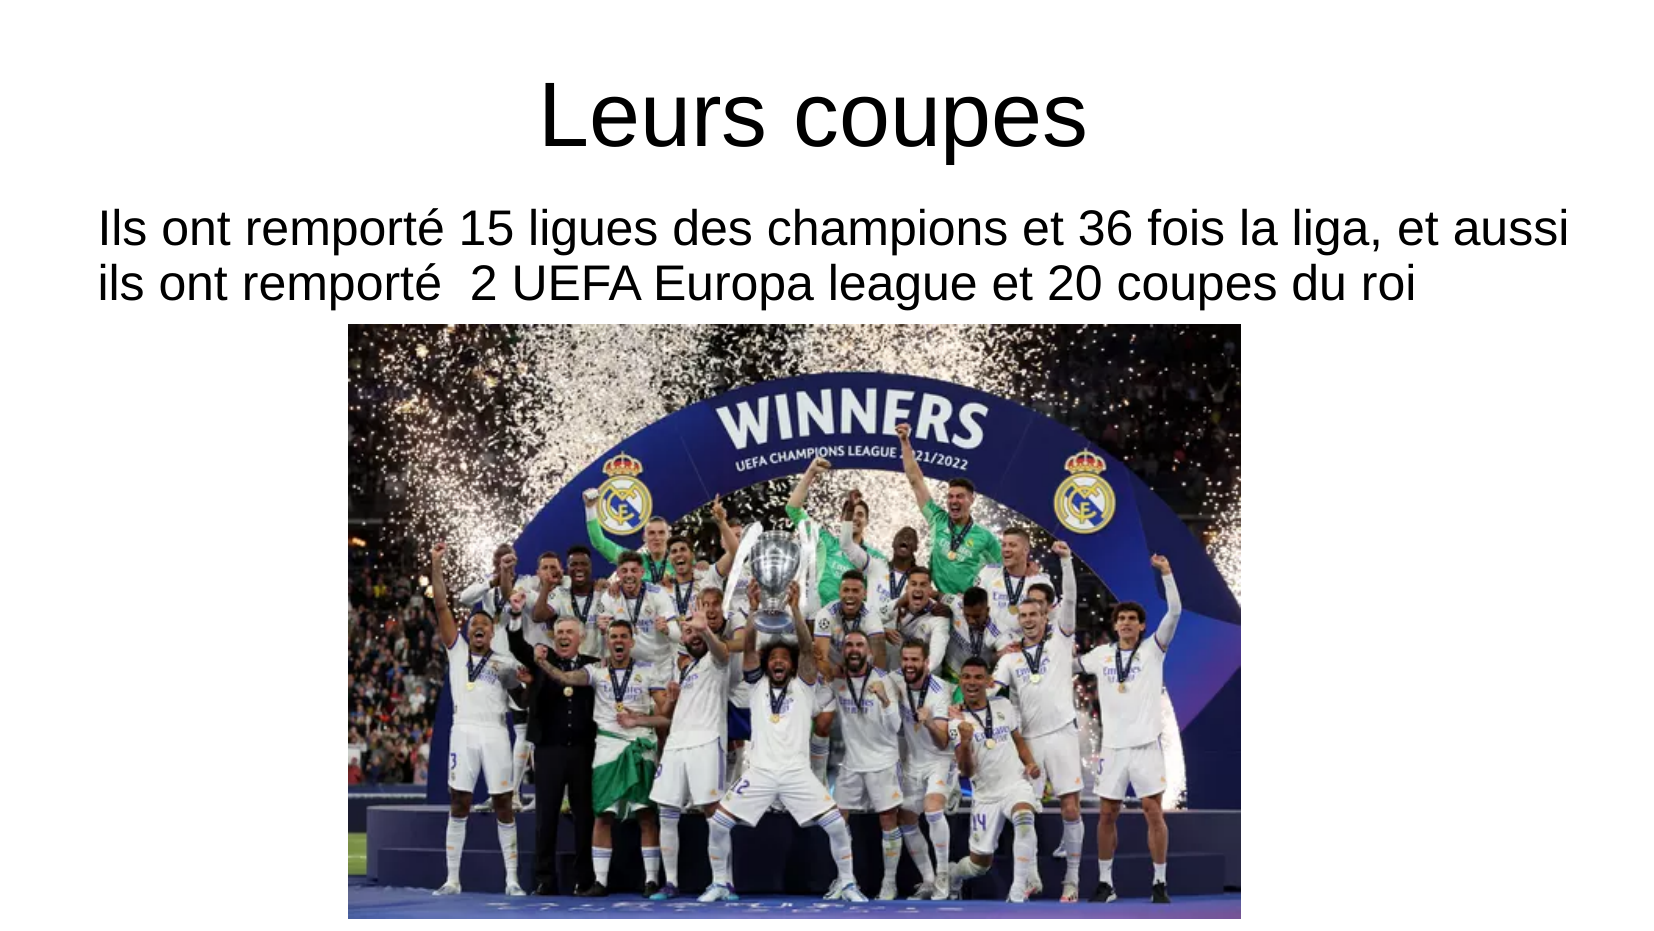

# Leurs coupes
Ils ont remporté 15 ligues des champions et 36 fois la liga, et aussi ils ont remporté 2 UEFA Europa league et 20 coupes du roi